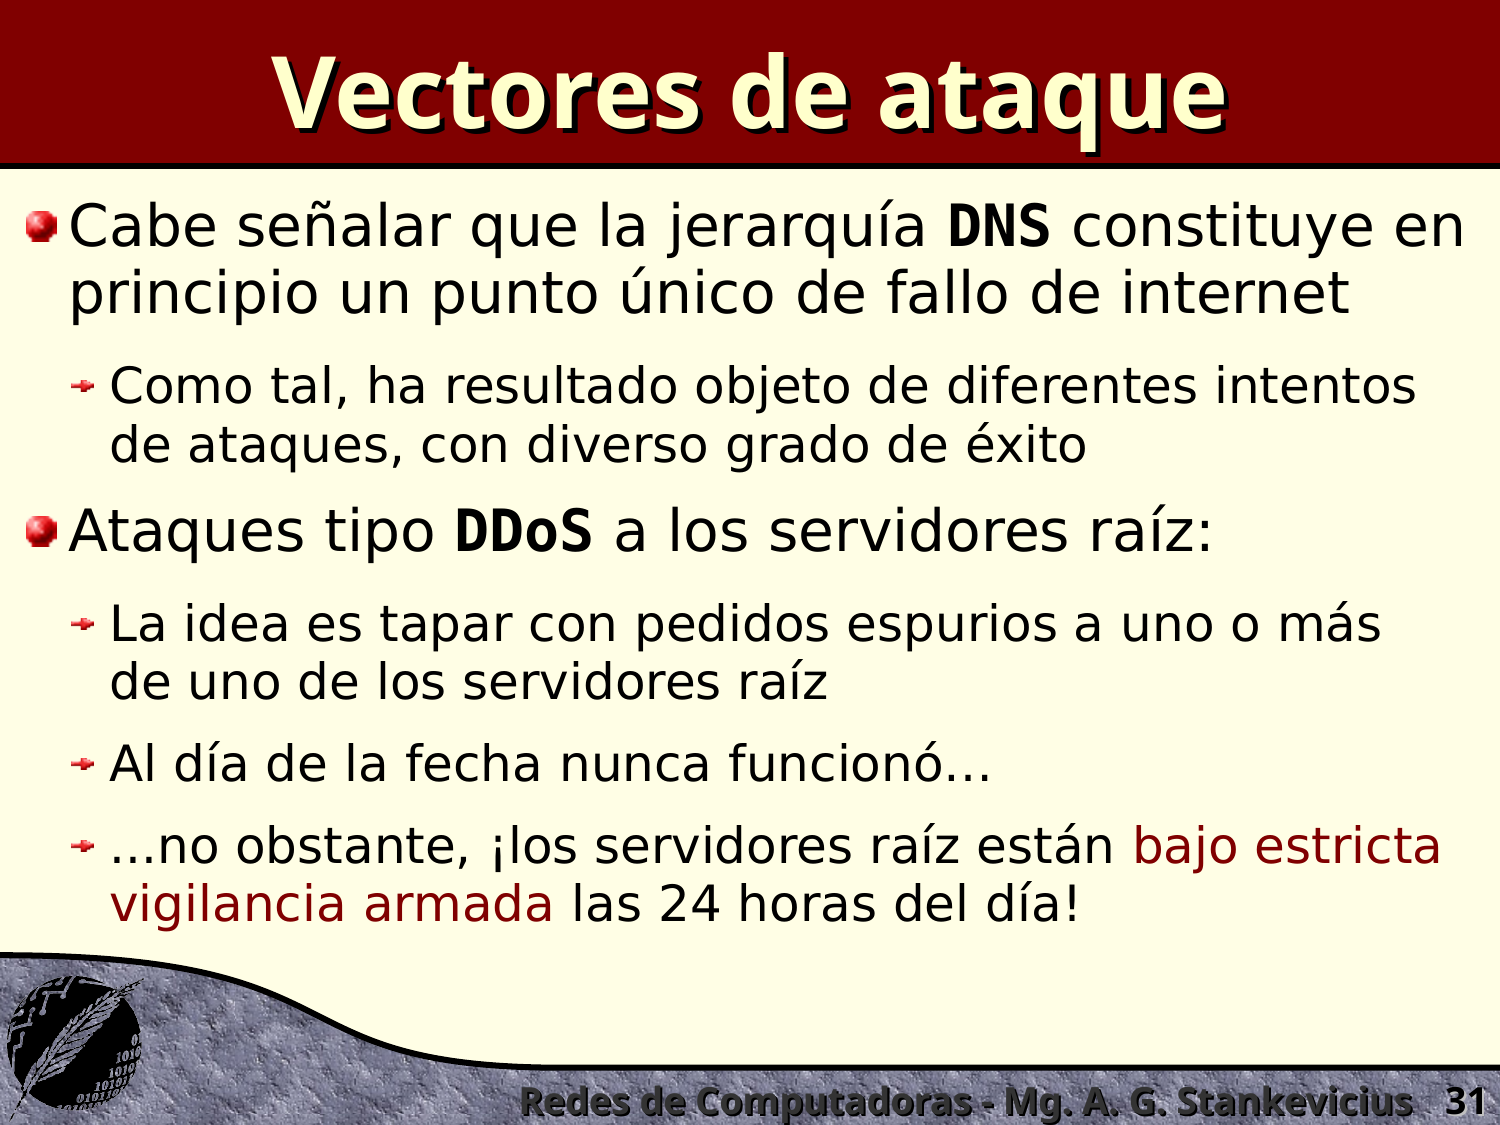

# Vectores de ataque
Cabe señalar que la jerarquía DNS constituye en principio un punto único de fallo de internet
Como tal, ha resultado objeto de diferentes intentos de ataques, con diverso grado de éxito
Ataques tipo DDoS a los servidores raíz:
La idea es tapar con pedidos espurios a uno o más
de uno de los servidores raíz
Al día de la fecha nunca funcionó…
...no obstante, ¡los servidores raíz están bajo estricta vigilancia armada las 24 horas del día!
31